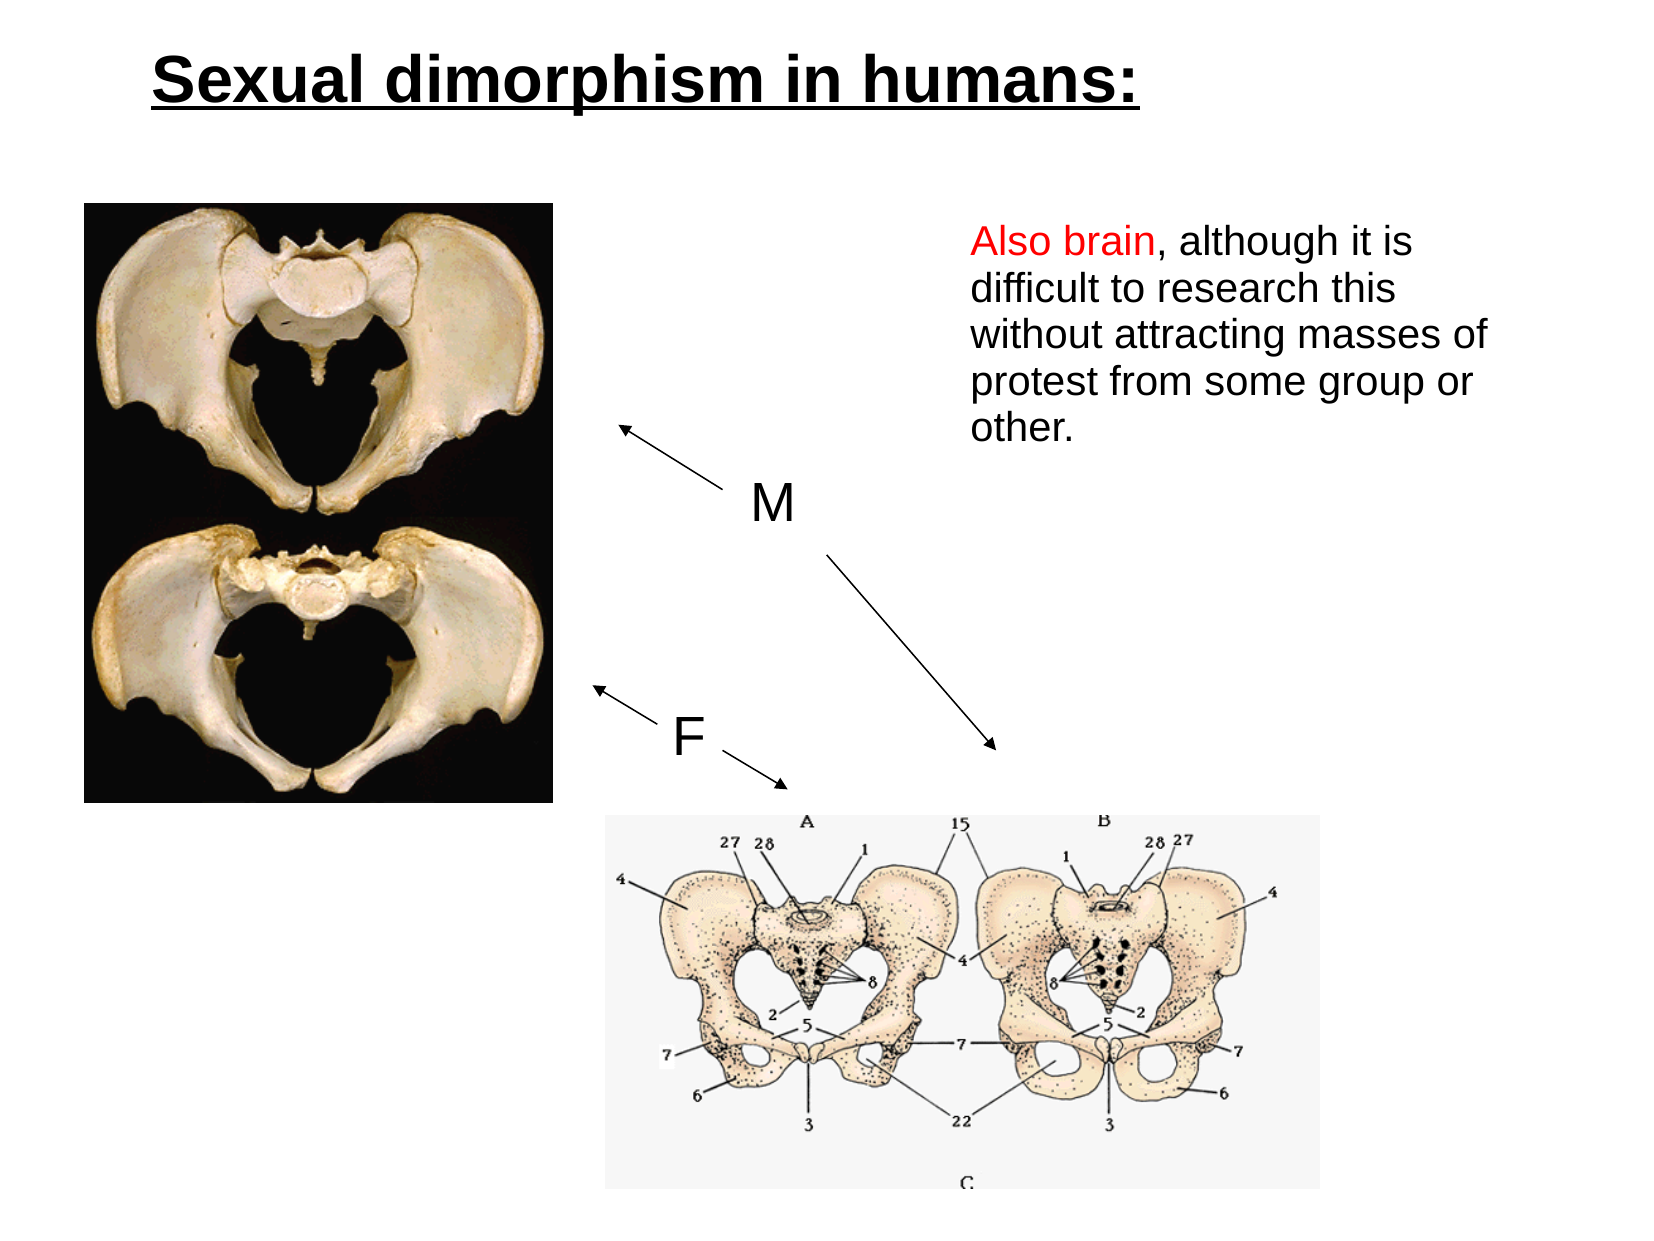

Sexual dimorphism in humans:
Also brain, although it is difficult to research this without attracting masses of protest from some group or other.
M
F